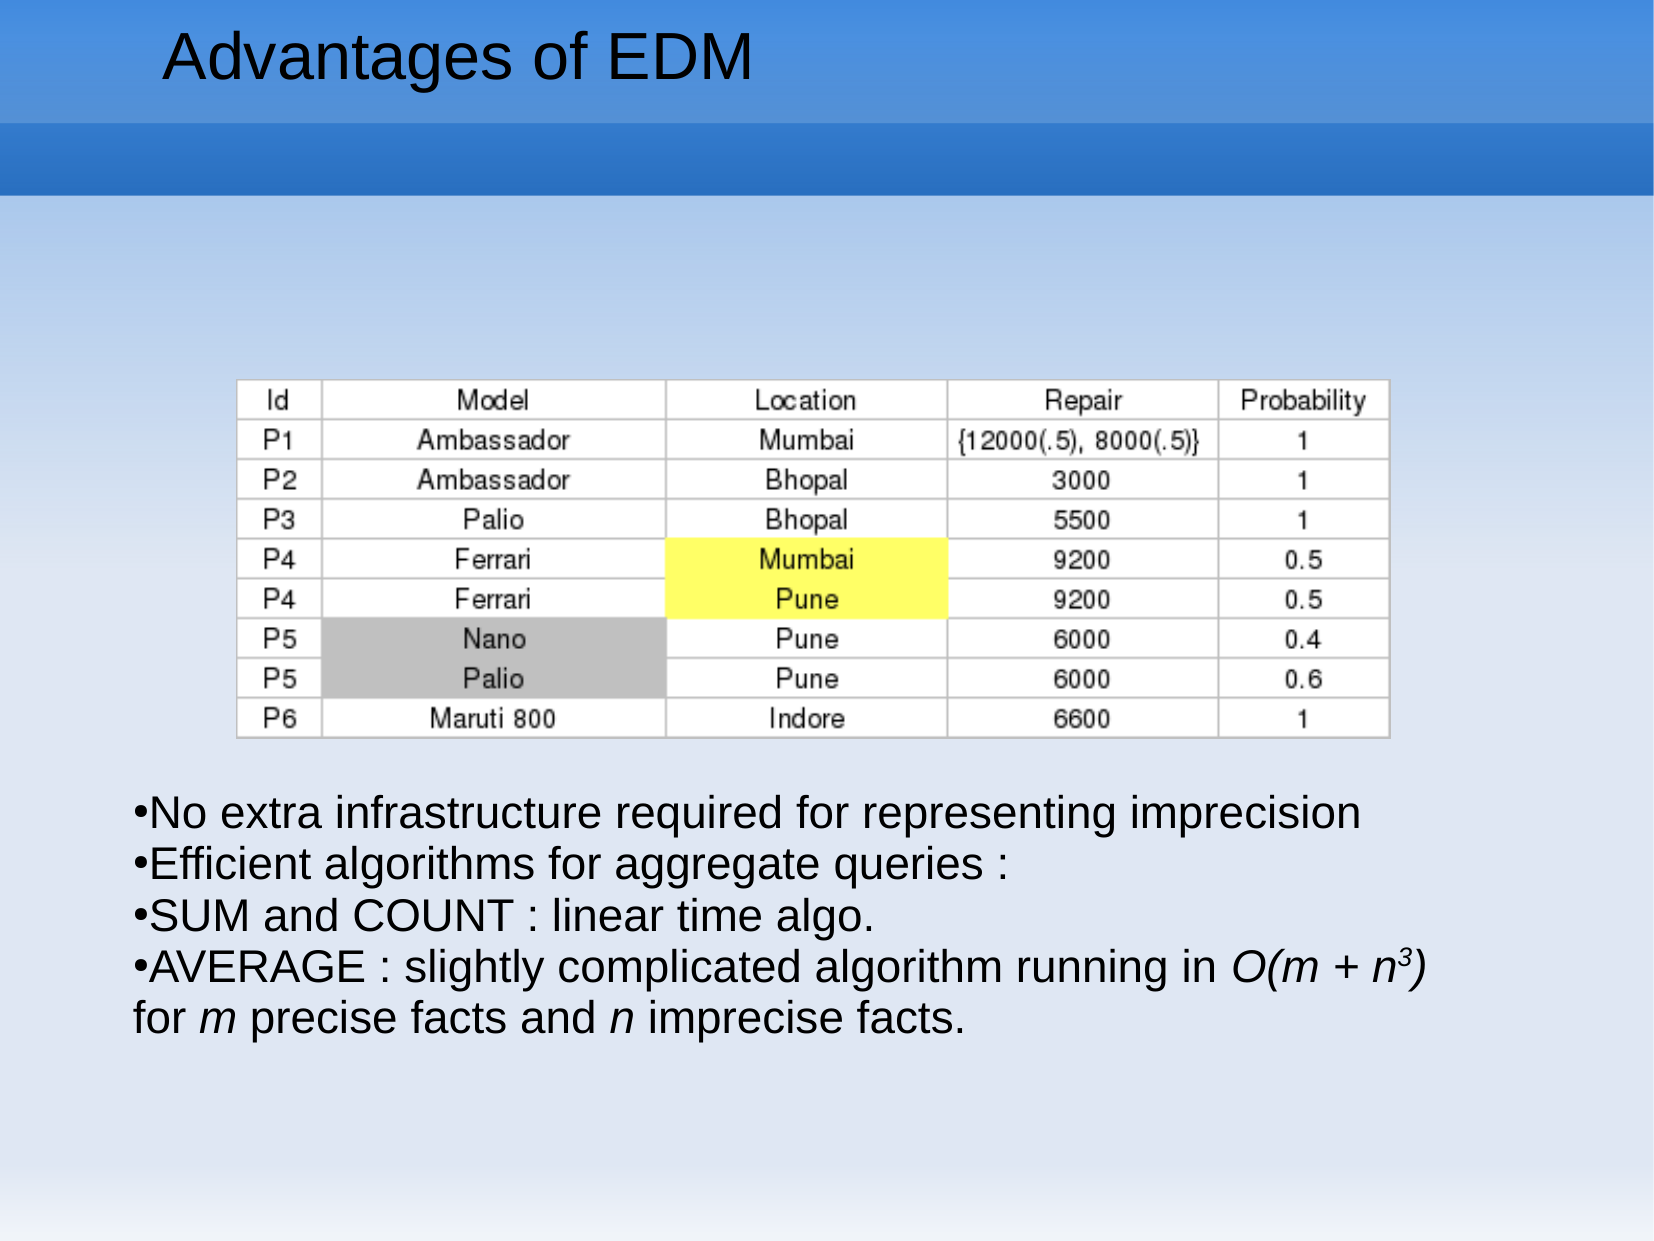

Advantages of EDM
No extra infrastructure required for representing imprecision
Efficient algorithms for aggregate queries :
SUM and COUNT : linear time algo.
AVERAGE : slightly complicated algorithm running in O(m + n3) for m precise facts and n imprecise facts.